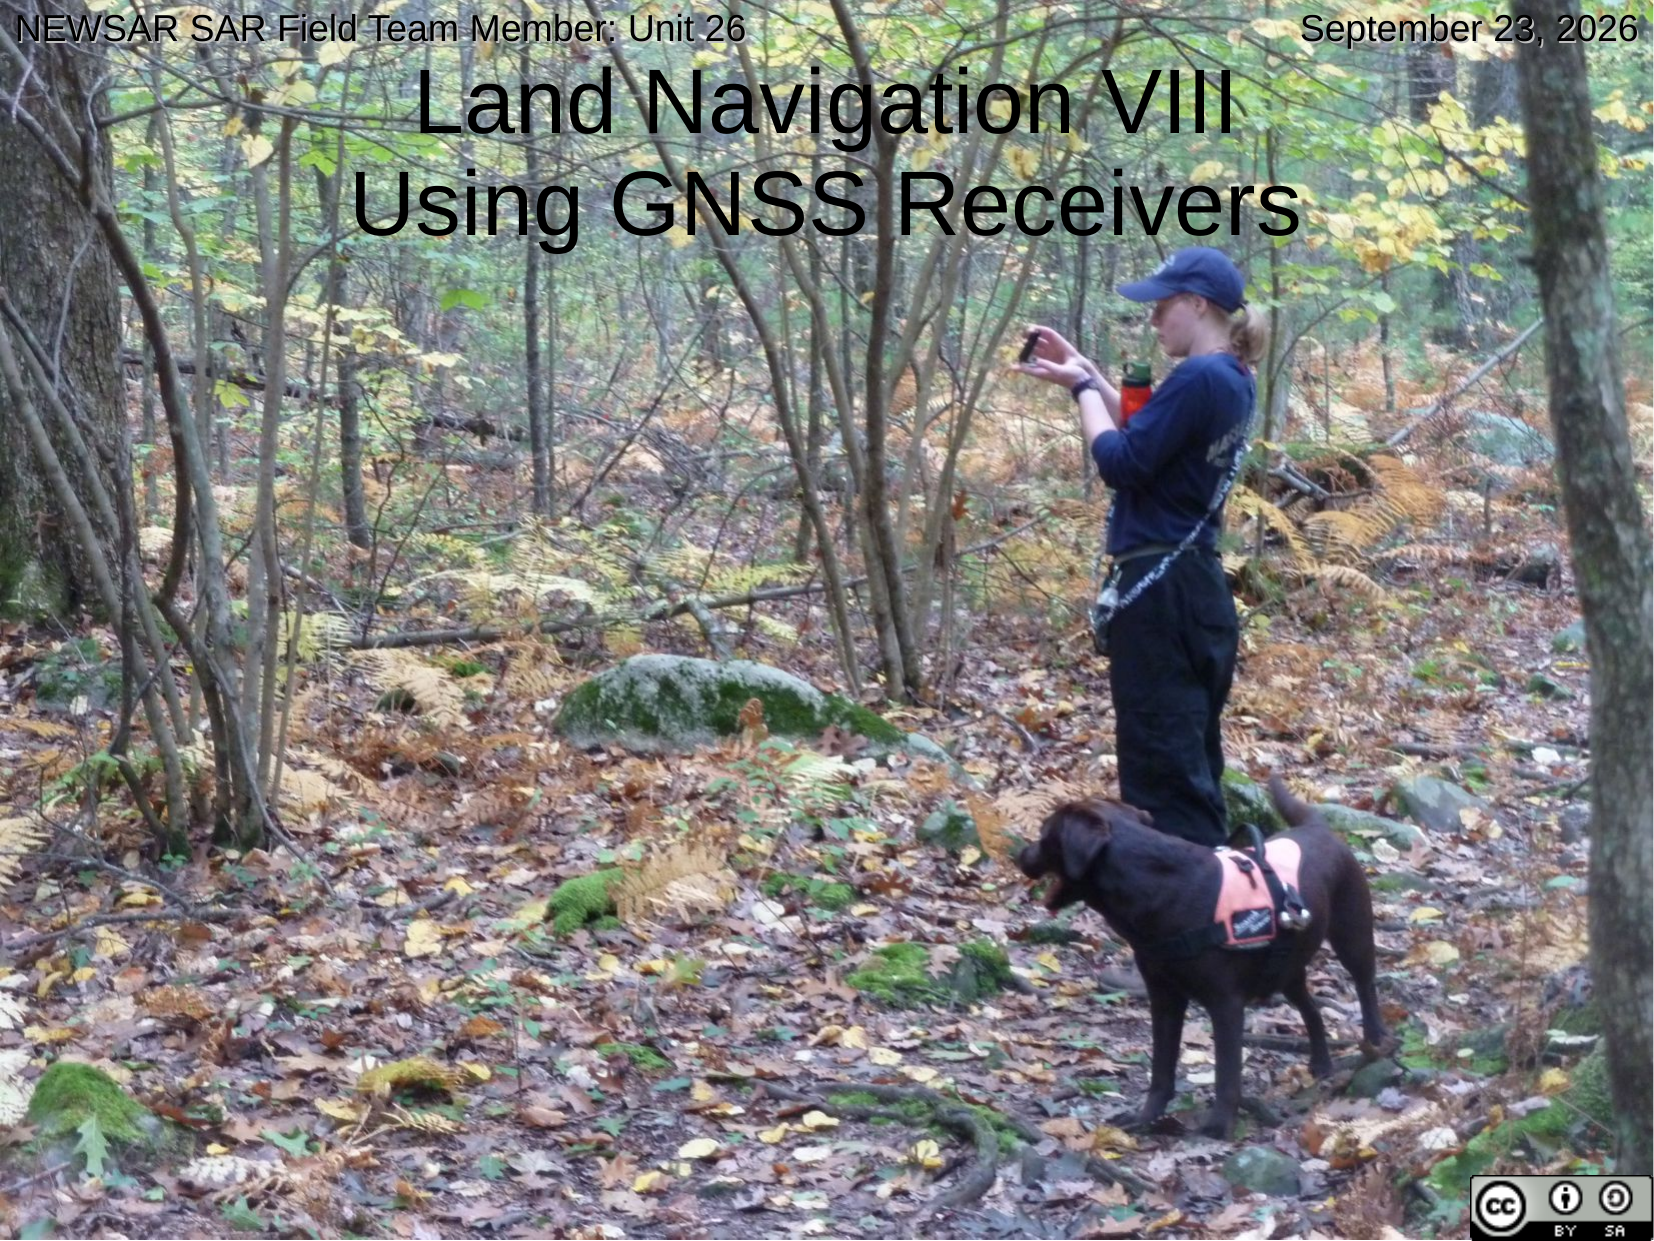

NEWSAR SAR Field Team Member: Unit 26
# Land Navigation VIII Using GNSS Receivers